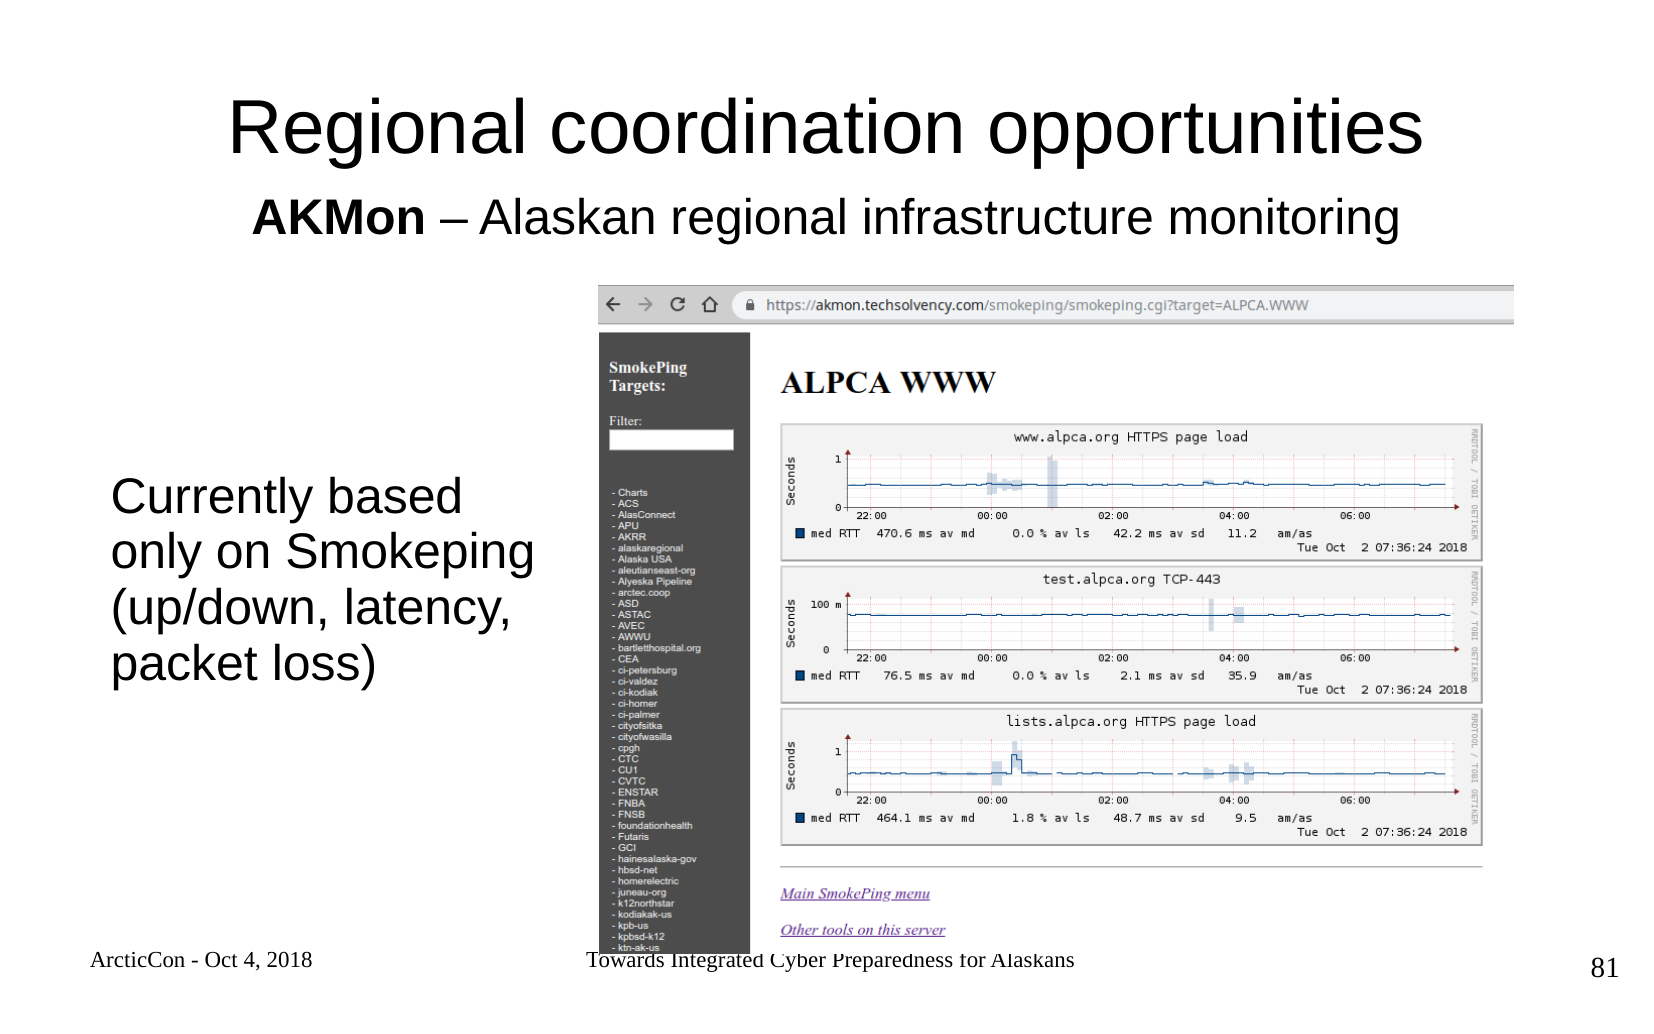

# Regional coordination opportunities
AKMon – Alaskan regional infrastructure monitoring
Currently based
only on Smokeping
(up/down, latency,
packet loss)